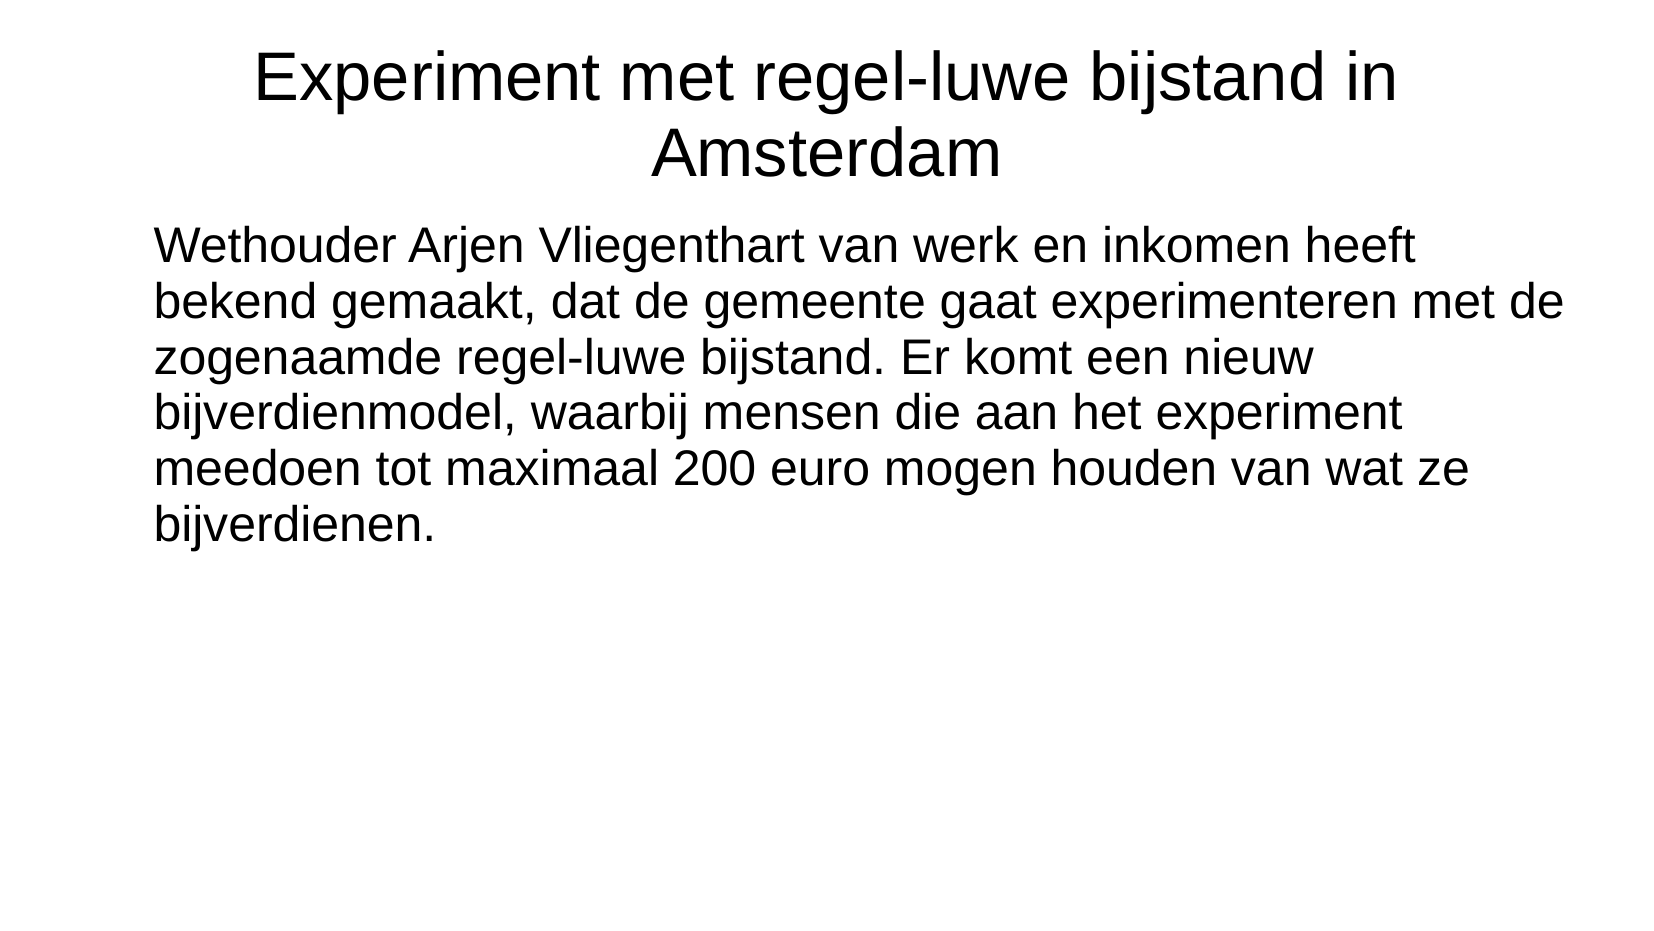

# Experiment met regel-luwe bijstand in Amsterdam
Wethouder Arjen Vliegenthart van werk en inkomen heeft bekend gemaakt, dat de gemeente gaat experimenteren met de zogenaamde regel-luwe bijstand. Er komt een nieuw bijverdienmodel, waarbij mensen die aan het experiment meedoen tot maximaal 200 euro mogen houden van wat ze bijverdienen.